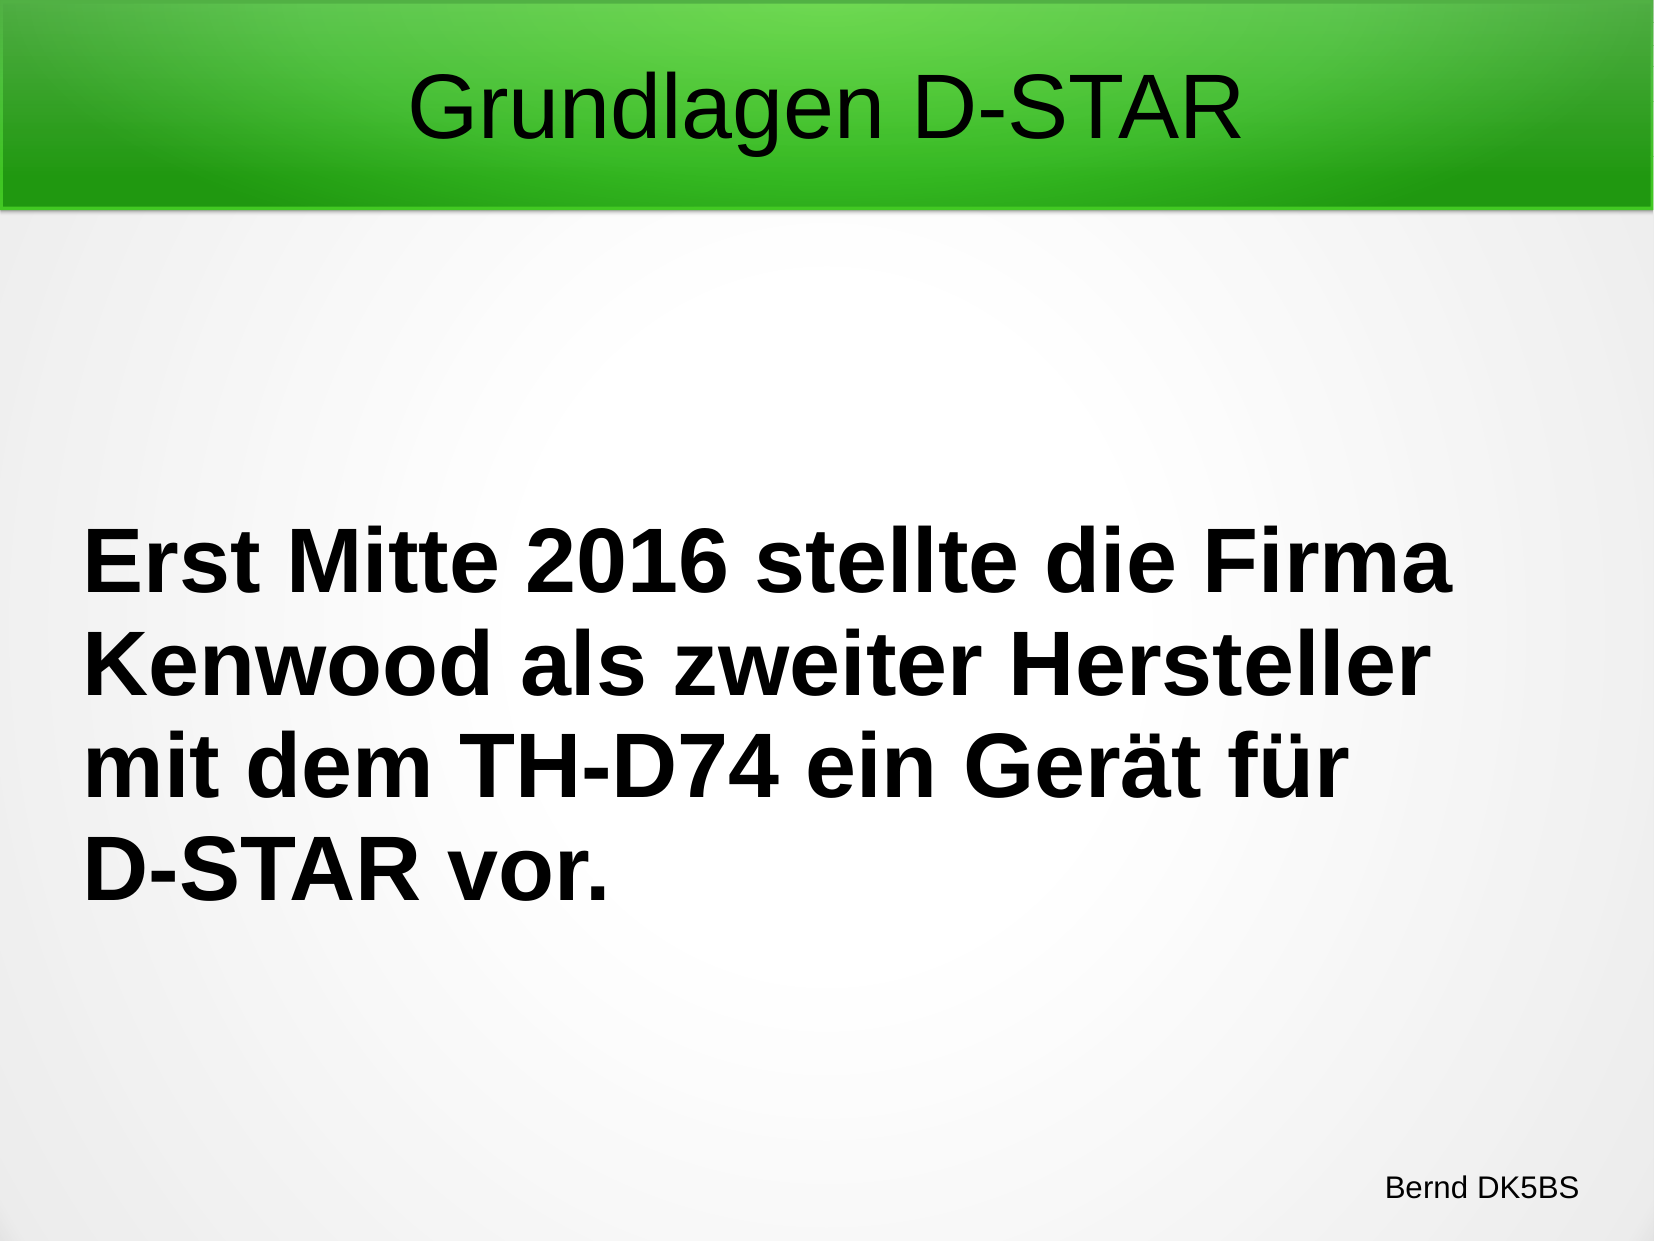

# Grundlagen D-STAR
Erst Mitte 2016 stellte die Firma Kenwood als zweiter Hersteller mit dem TH-D74 ein Gerät für
D-STAR vor.
Bernd DK5BS